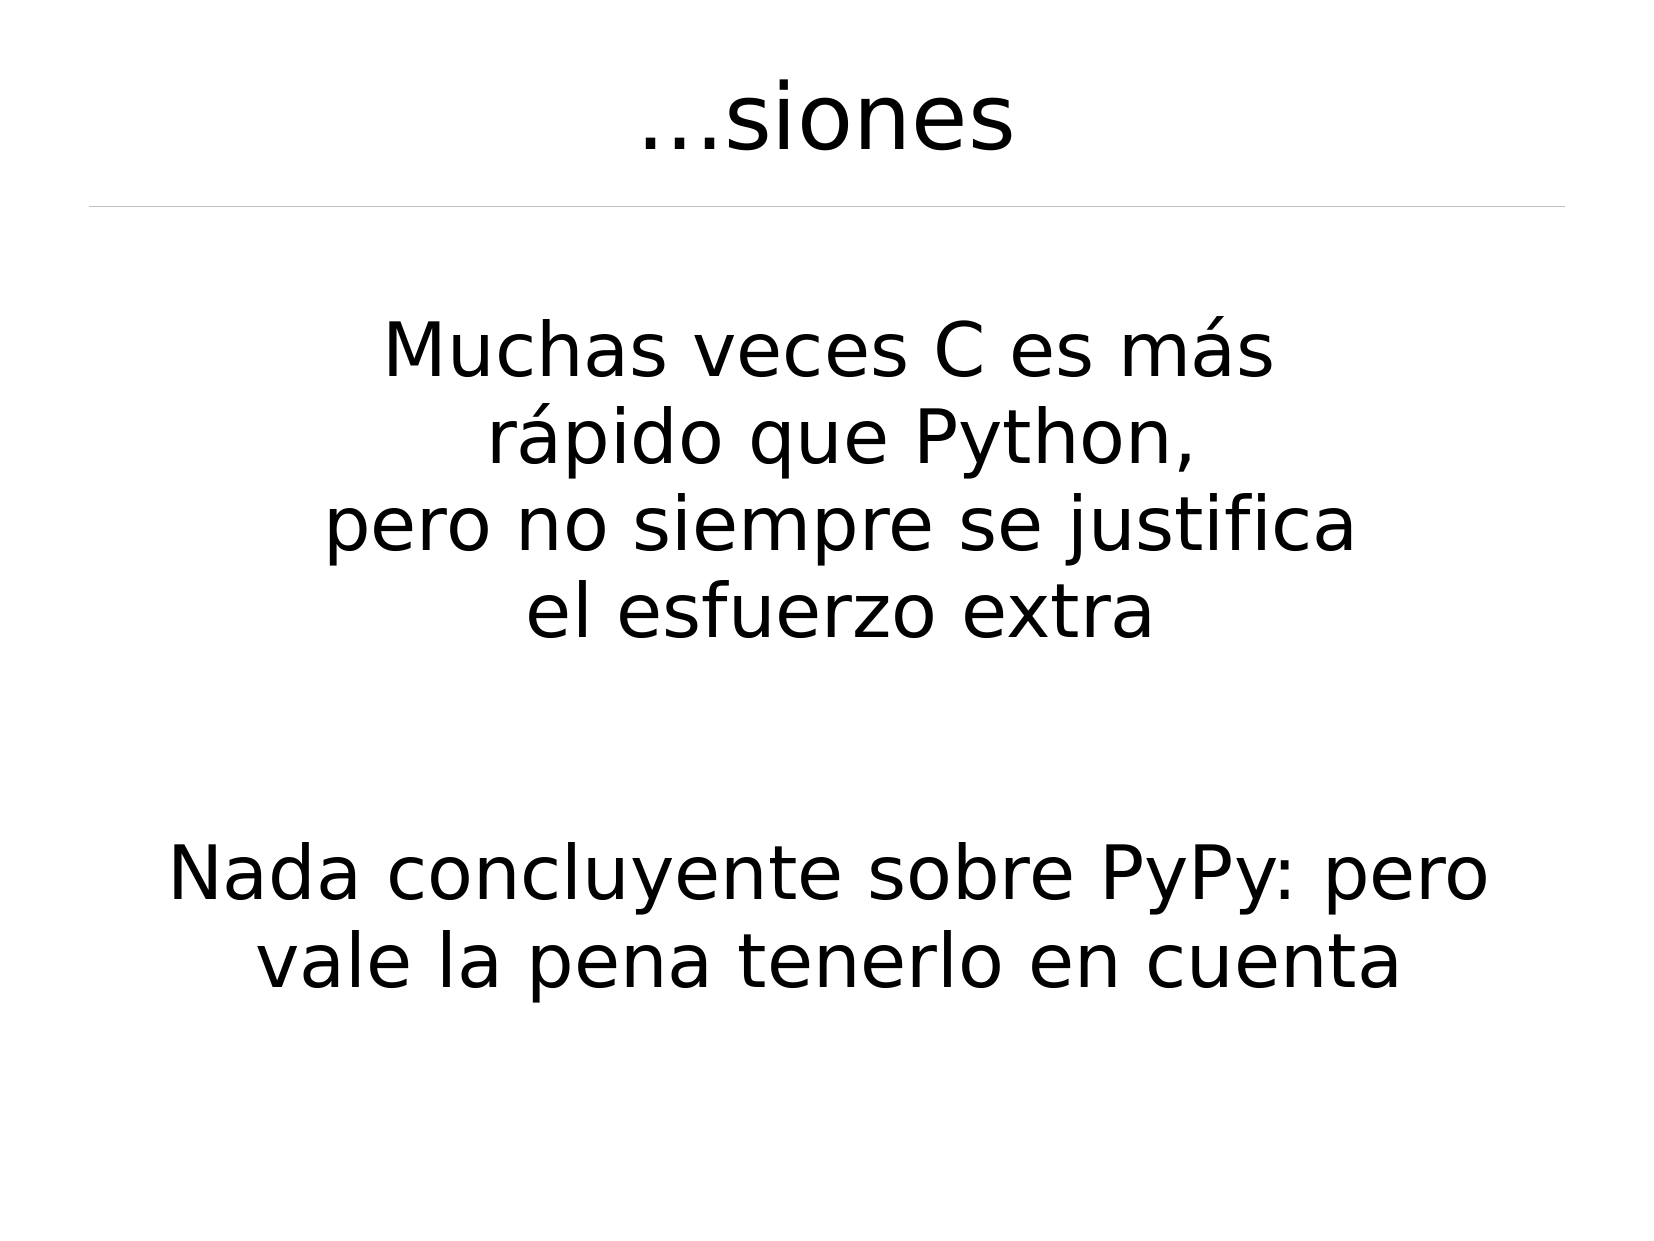

# ...siones
Muchas veces C es más
 rápido que Python,
 pero no siempre se justifica
 el esfuerzo extra
Nada concluyente sobre PyPy: pero vale la pena tenerlo en cuenta